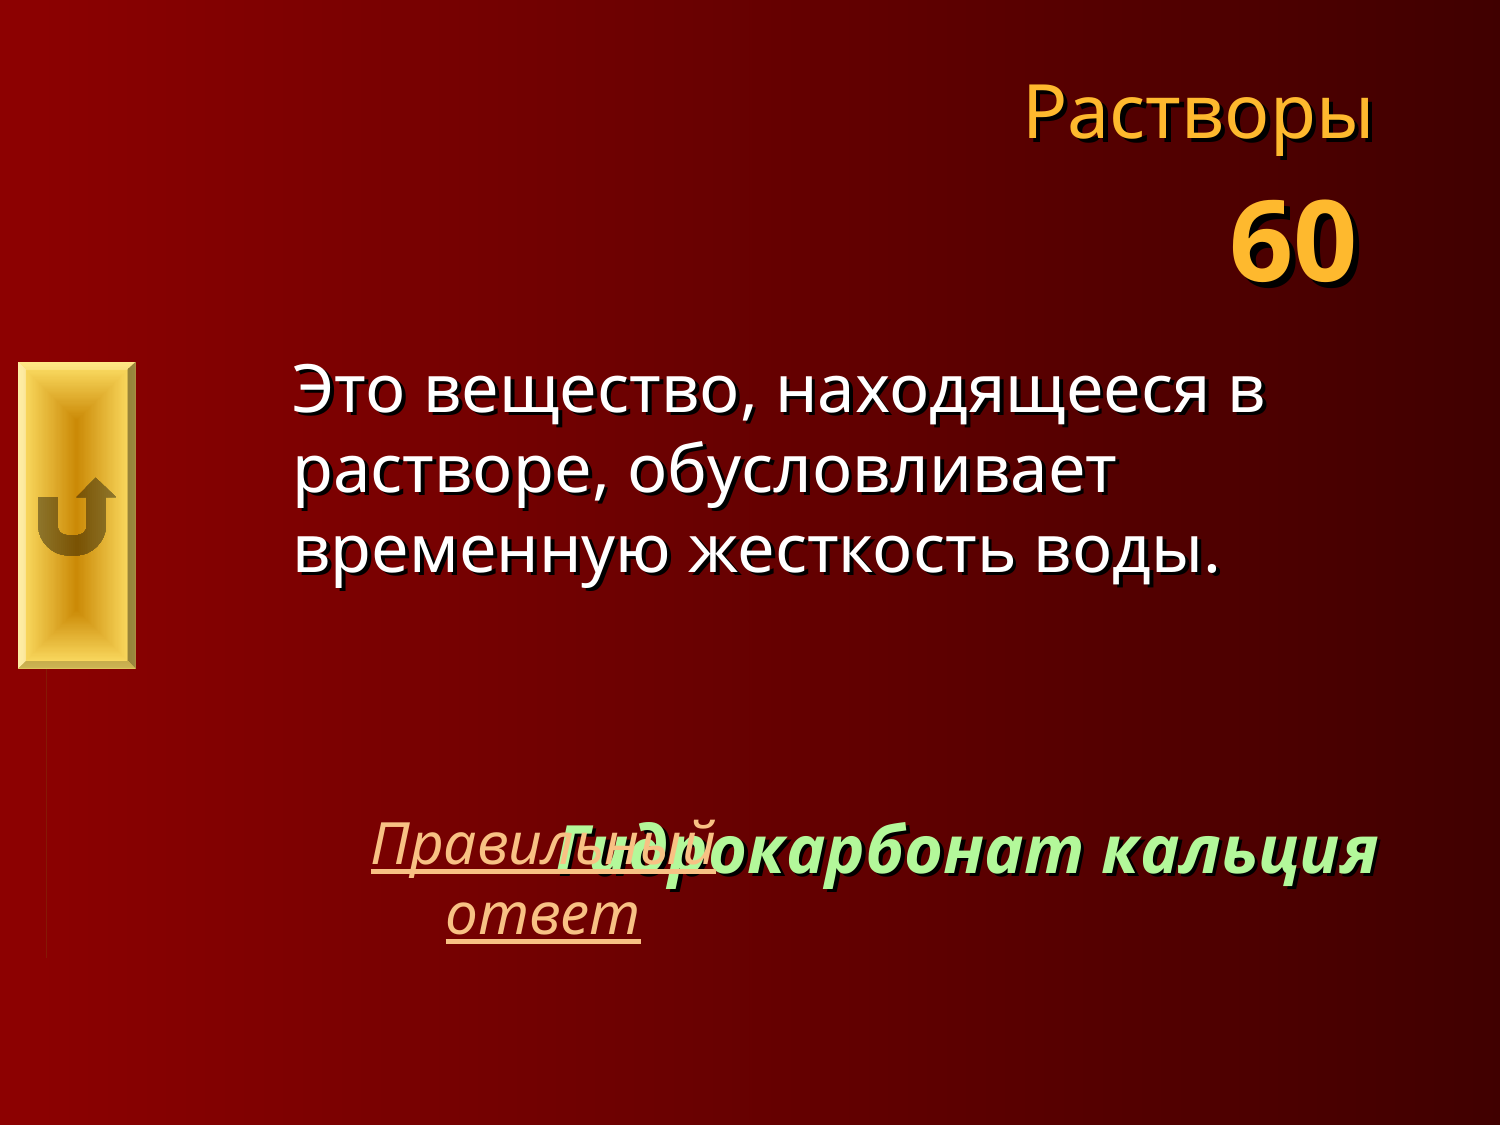

# Растворы
60
Это вещество, находящееся в растворе, обусловливает временную жесткость воды.
Гидрокарбонат кальция
Правильный ответ